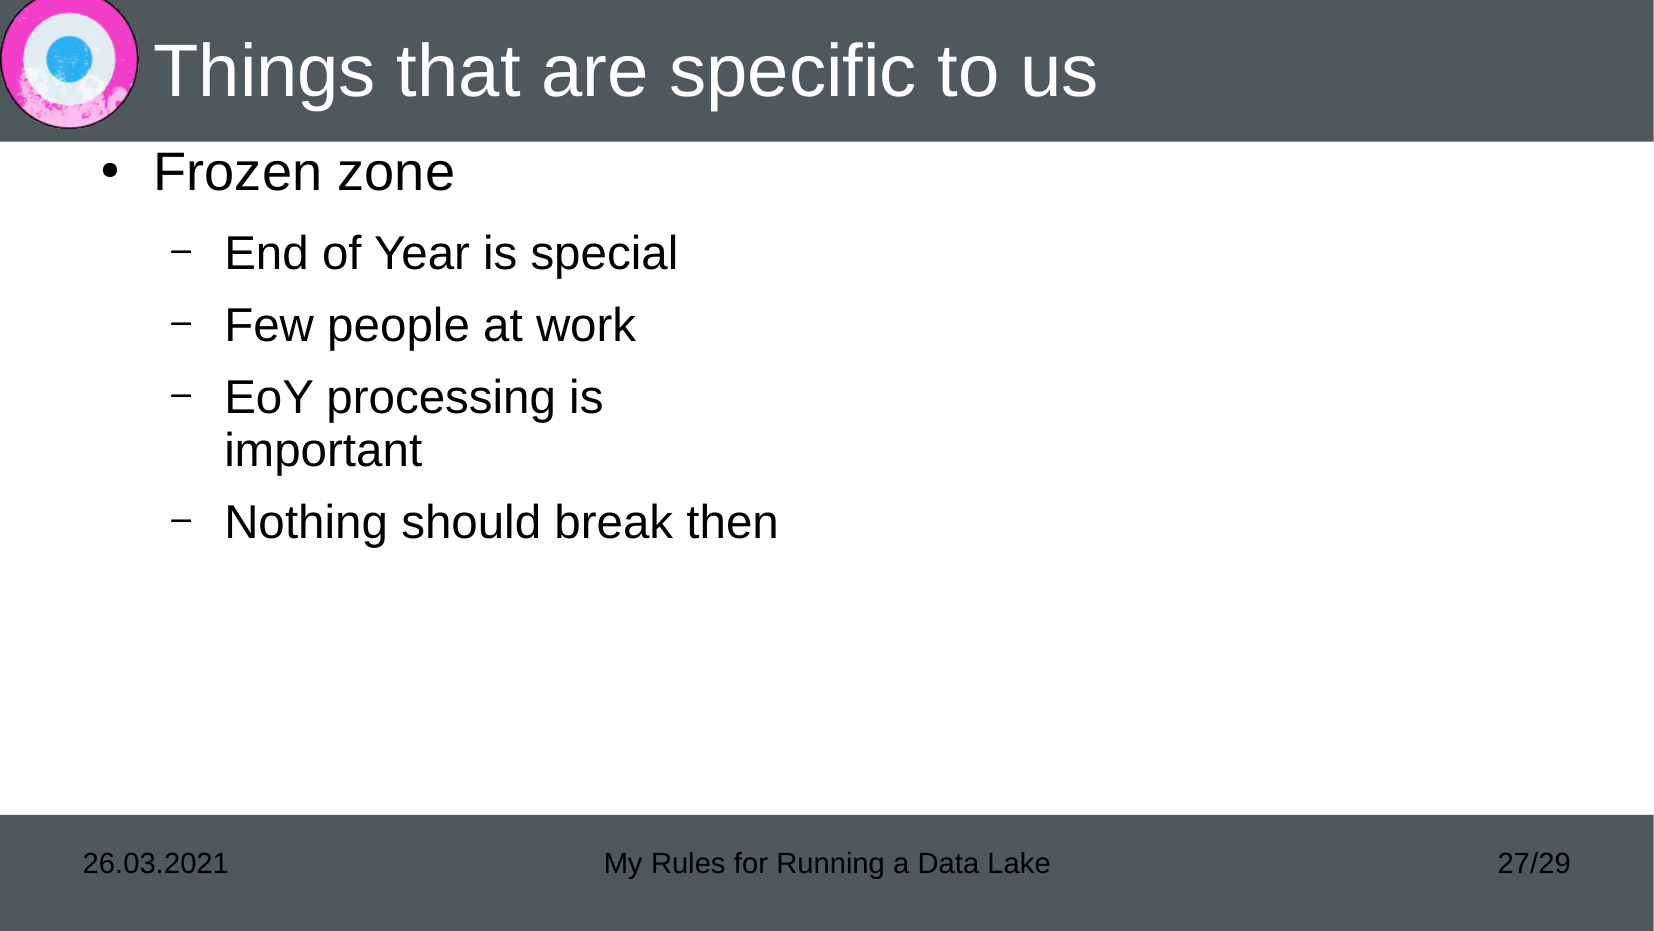

# Things that are specific to us
Frozen zone
End of Year is special
Few people at work
EoY processing is important
Nothing should break then
08. März 2019
27